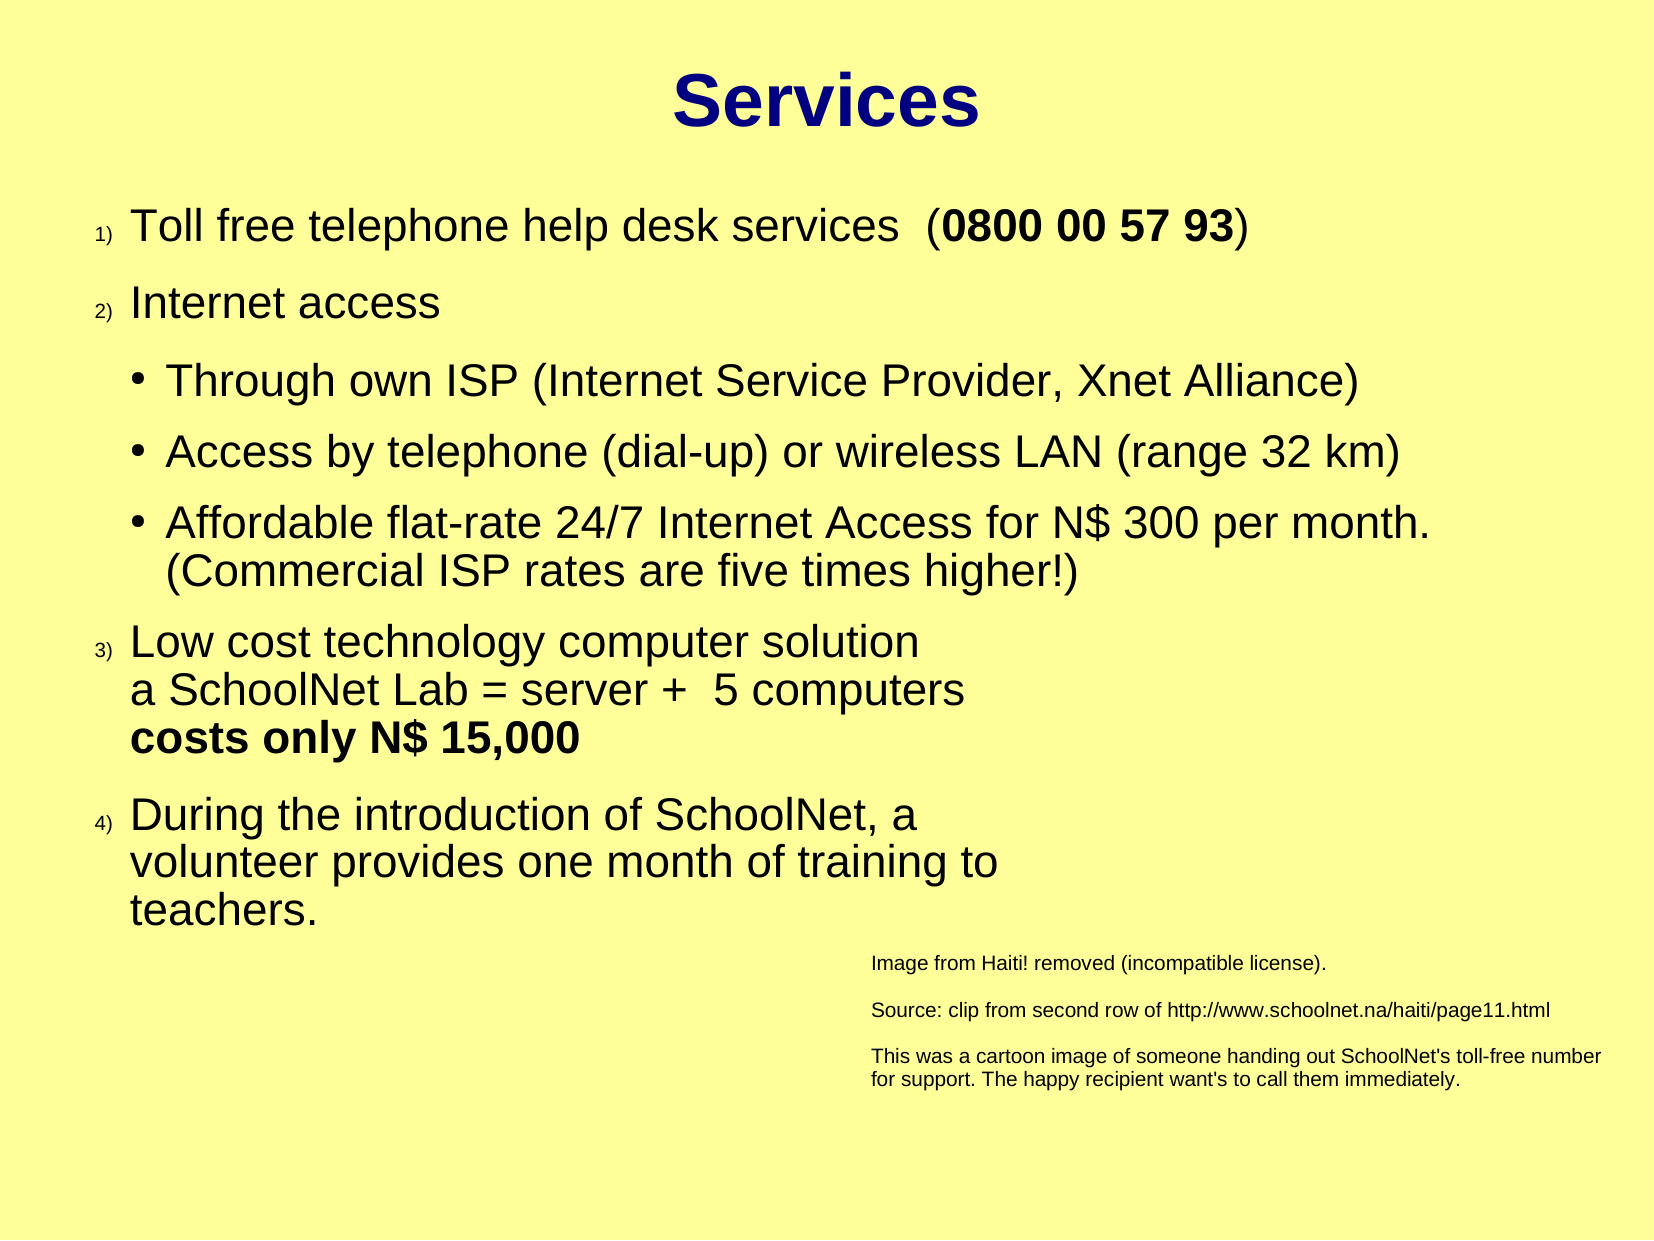

# Services
Toll free telephone help desk services (0800 00 57 93)
Internet access
Through own ISP (Internet Service Provider, Xnet Alliance)
Access by telephone (dial-up) or wireless LAN (range 32 km)
Affordable flat-rate 24/7 Internet Access for N$ 300 per month.
(Commercial ISP rates are five times higher!)
Low cost technology computer solution
a SchoolNet Lab = server + 5 computers
costs only N$ 15,000
During the introduction of SchoolNet, a
volunteer provides one month of training to
teachers.
Image from Haiti! removed (incompatible license).
Source: clip from second row of http://www.schoolnet.na/haiti/page11.html
This was a cartoon image of someone handing out SchoolNet's toll-free number for support. The happy recipient want's to call them immediately.